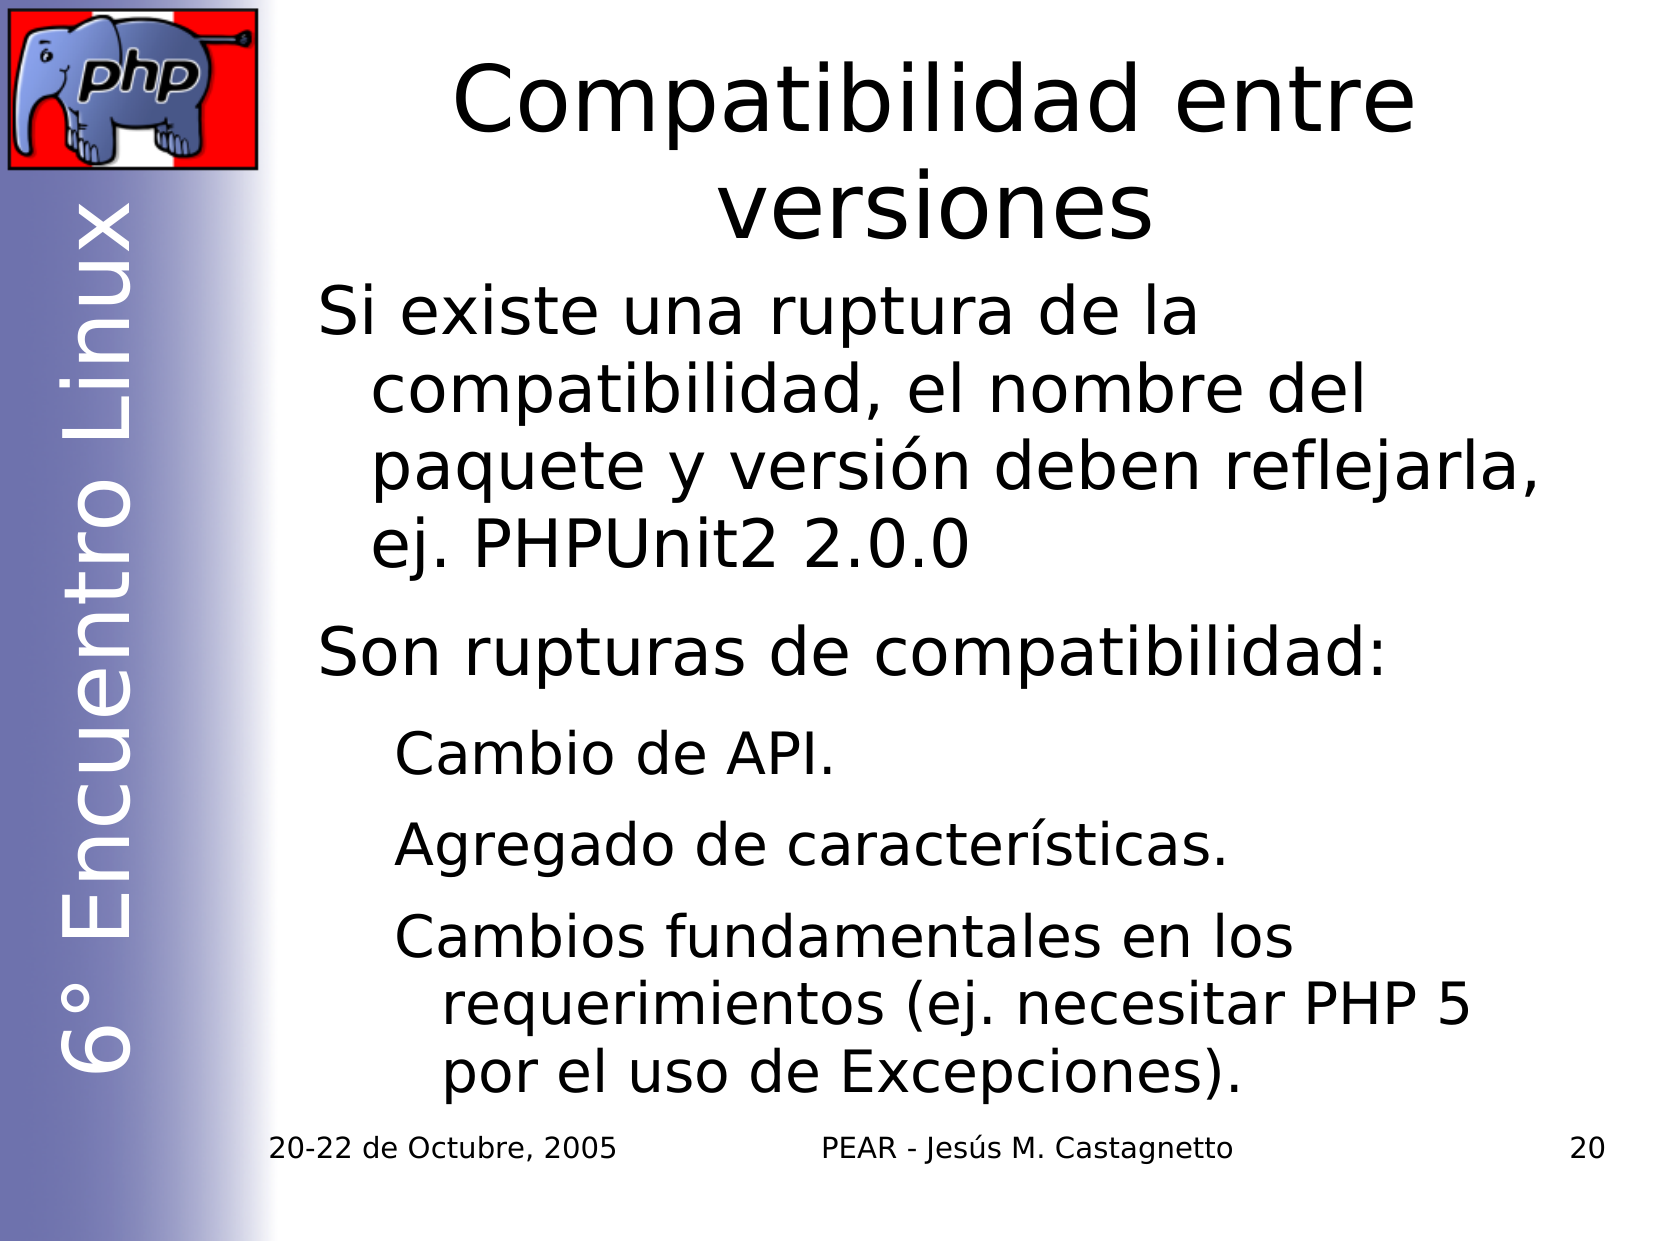

# Compatibilidad entre versiones
Si existe una ruptura de la compatibilidad, el nombre del paquete y versión deben reflejarla, ej. PHPUnit2 2.0.0
Son rupturas de compatibilidad:
Cambio de API.
Agregado de características.
Cambios fundamentales en los requerimientos (ej. necesitar PHP 5 por el uso de Excepciones).
20-22 de Octubre, 2005
PEAR - Jesús M. Castagnetto
20